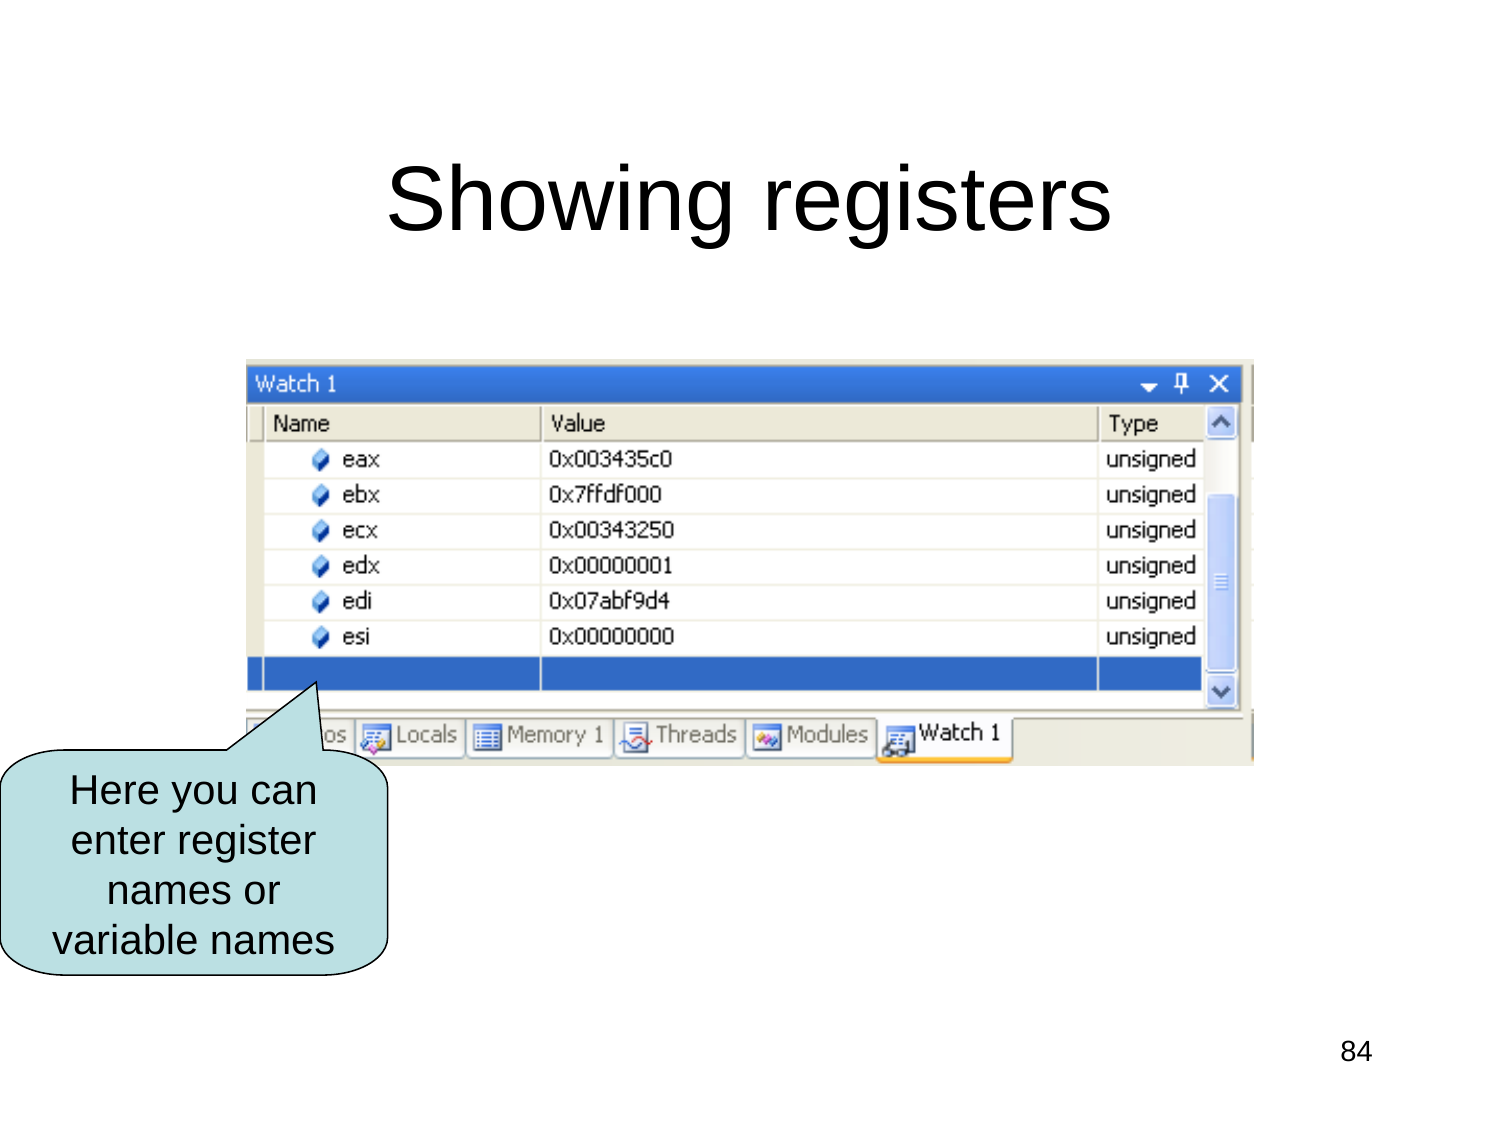

# Showing registers
Here you can enter register names or variable names